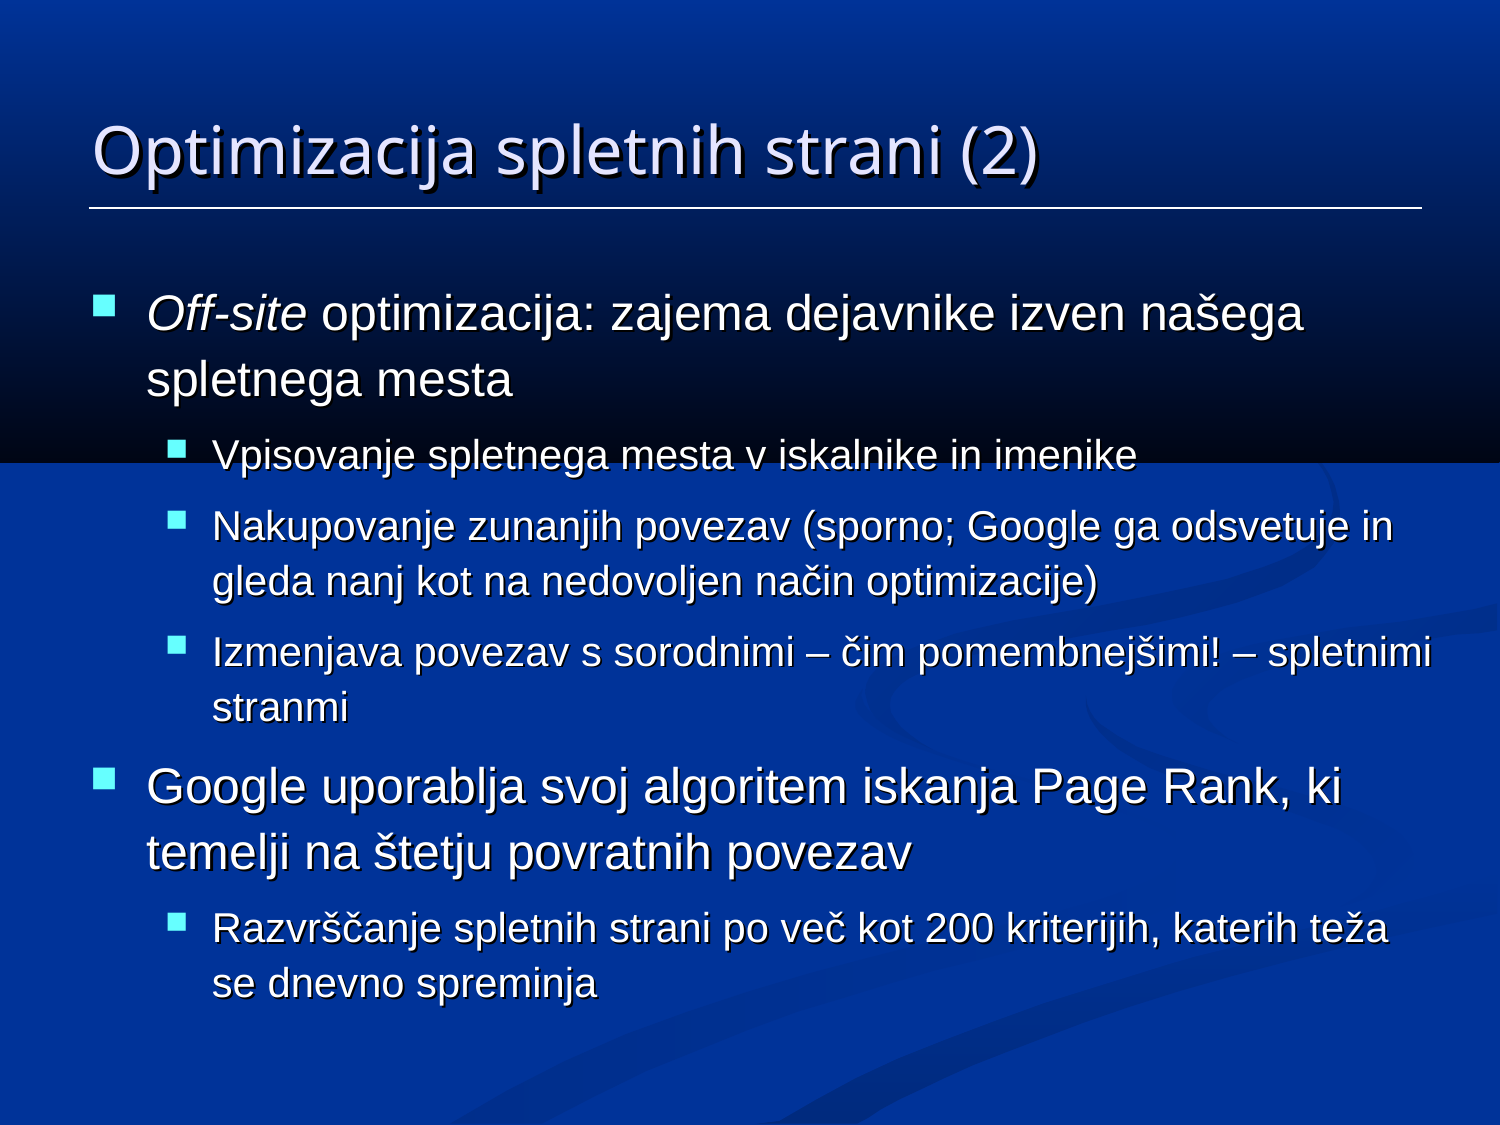

Optimizacija spletnih strani (2)
# Off-site optimizacija: zajema dejavnike izven našega spletnega mesta
Vpisovanje spletnega mesta v iskalnike in imenike
Nakupovanje zunanjih povezav (sporno; Google ga odsvetuje in gleda nanj kot na nedovoljen način optimizacije)
Izmenjava povezav s sorodnimi – čim pomembnejšimi! – spletnimi stranmi
Google uporablja svoj algoritem iskanja Page Rank, ki temelji na štetju povratnih povezav
Razvrščanje spletnih strani po več kot 200 kriterijih, katerih teža se dnevno spreminja